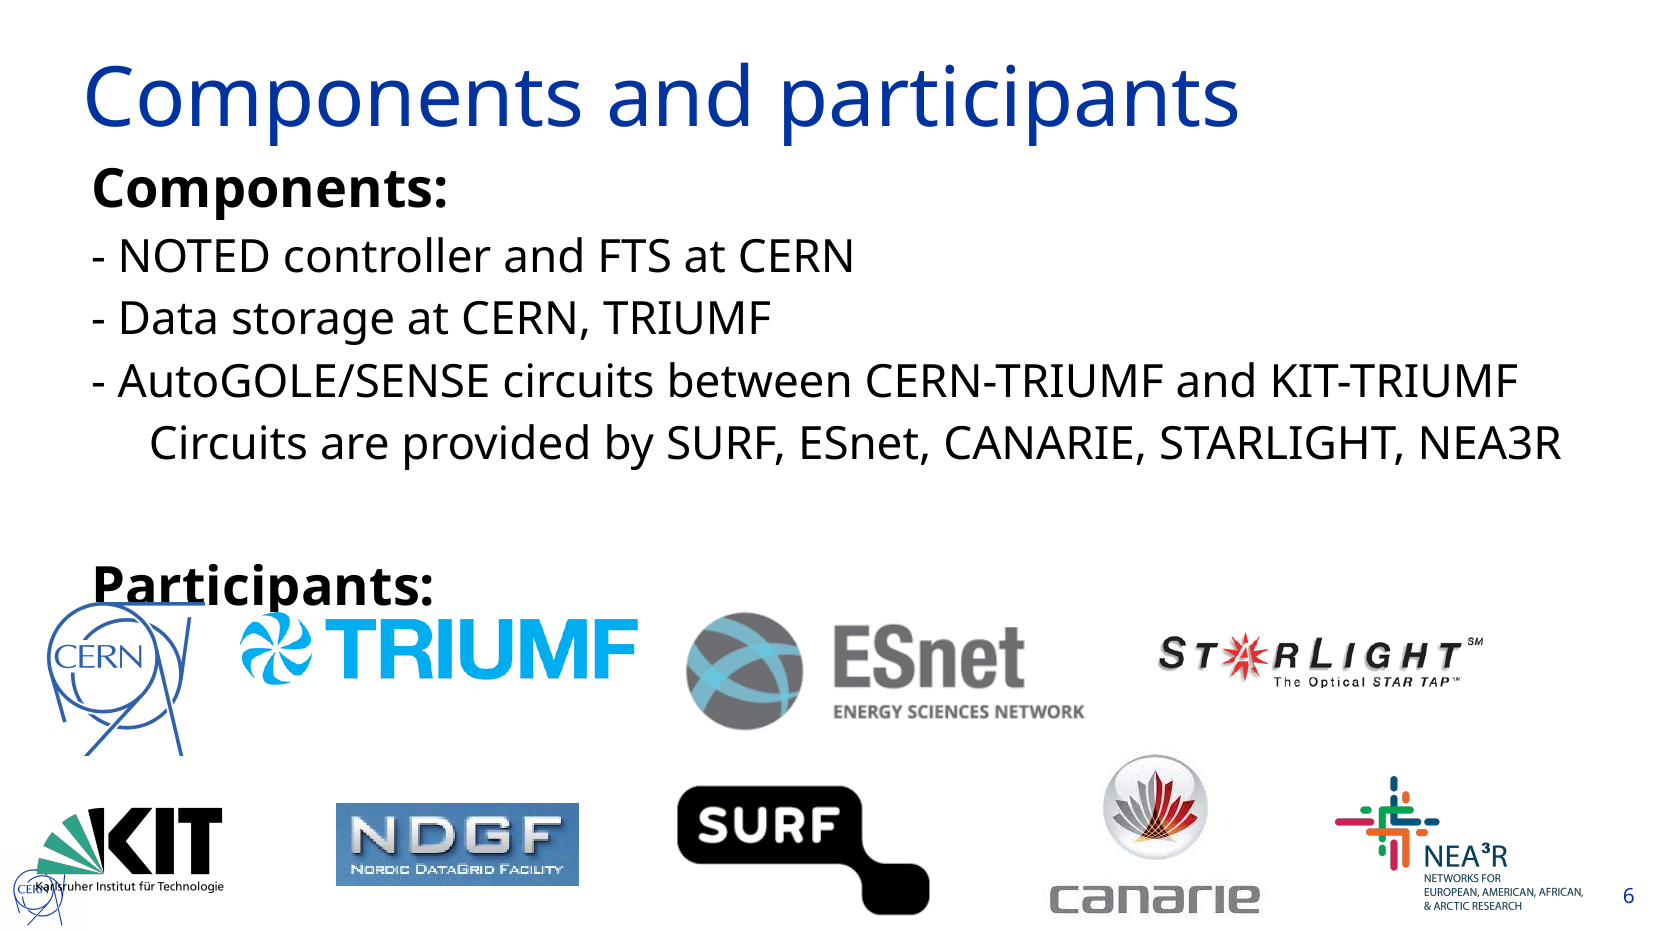

# Components and participants
Components:
- NOTED controller and FTS at CERN
- Data storage at CERN, TRIUMF
- AutoGOLE/SENSE circuits between CERN-TRIUMF and KIT-TRIUMF
Circuits are provided by SURF, ESnet, CANARIE, STARLIGHT, NEA3R
Participants: